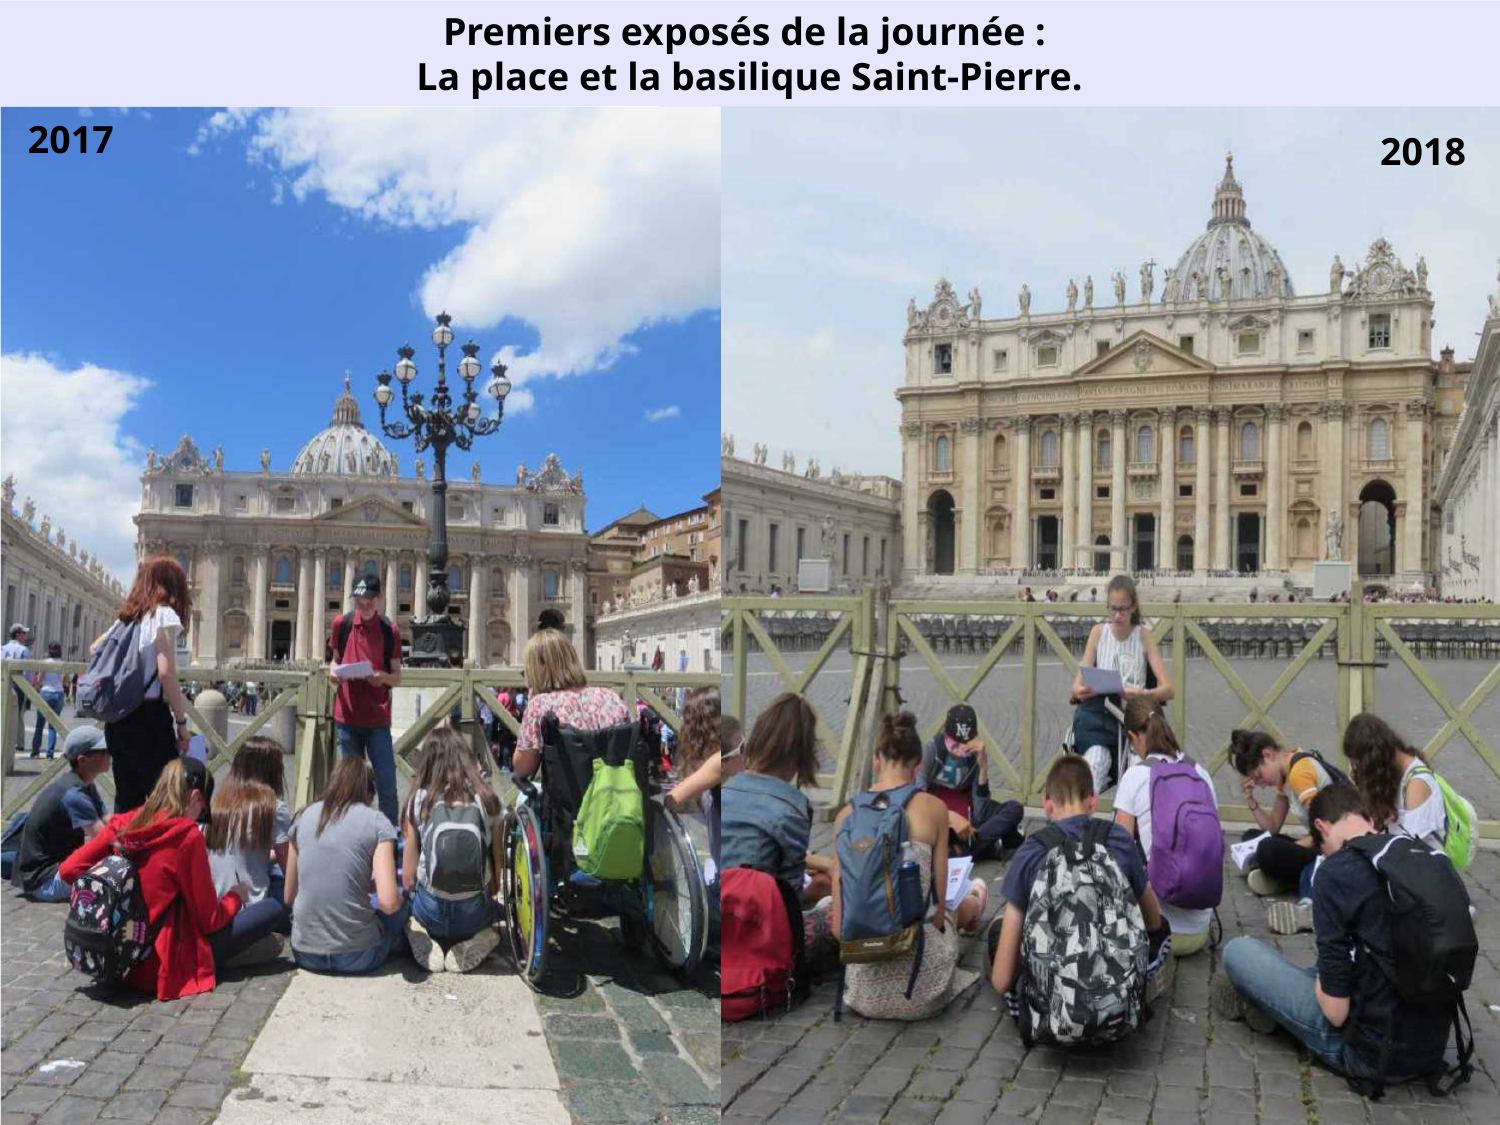

Premiers exposés de la journée :
La place et la basilique Saint-Pierre.
2017
2018